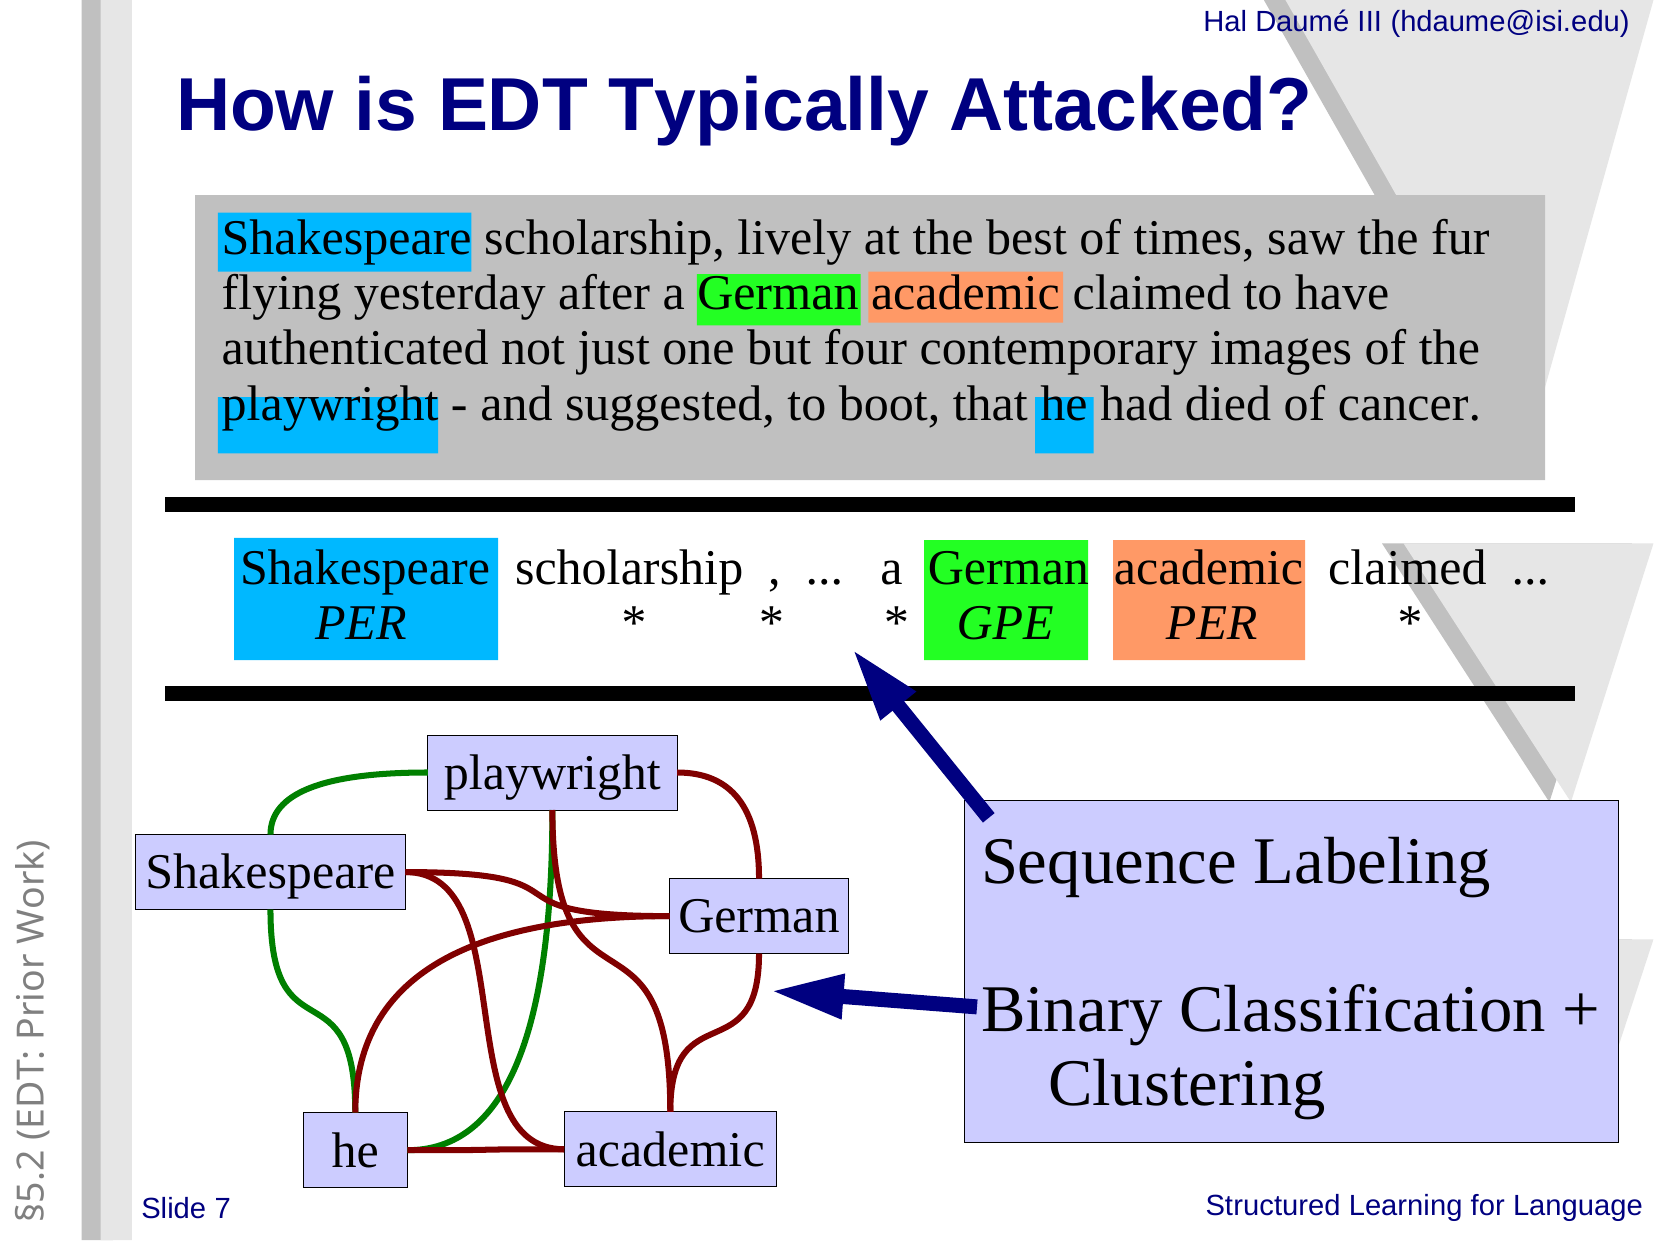

# How is EDT Typically Attacked?
Shakespeare scholarship, lively at the best of times, saw the fur flying yesterday after a German academic claimed to have authenticated not just one but four contemporary images of the playwright - and suggested, to boot, that he had died of cancer.
Shakespeare scholarship , ... a German academic claimed ...
 PER * * * GPE PER *
Sequence Labeling
Binary Classification +
 Clustering
playwright
Shakespeare
German
academic
he
§5.2 (EDT: Prior Work)